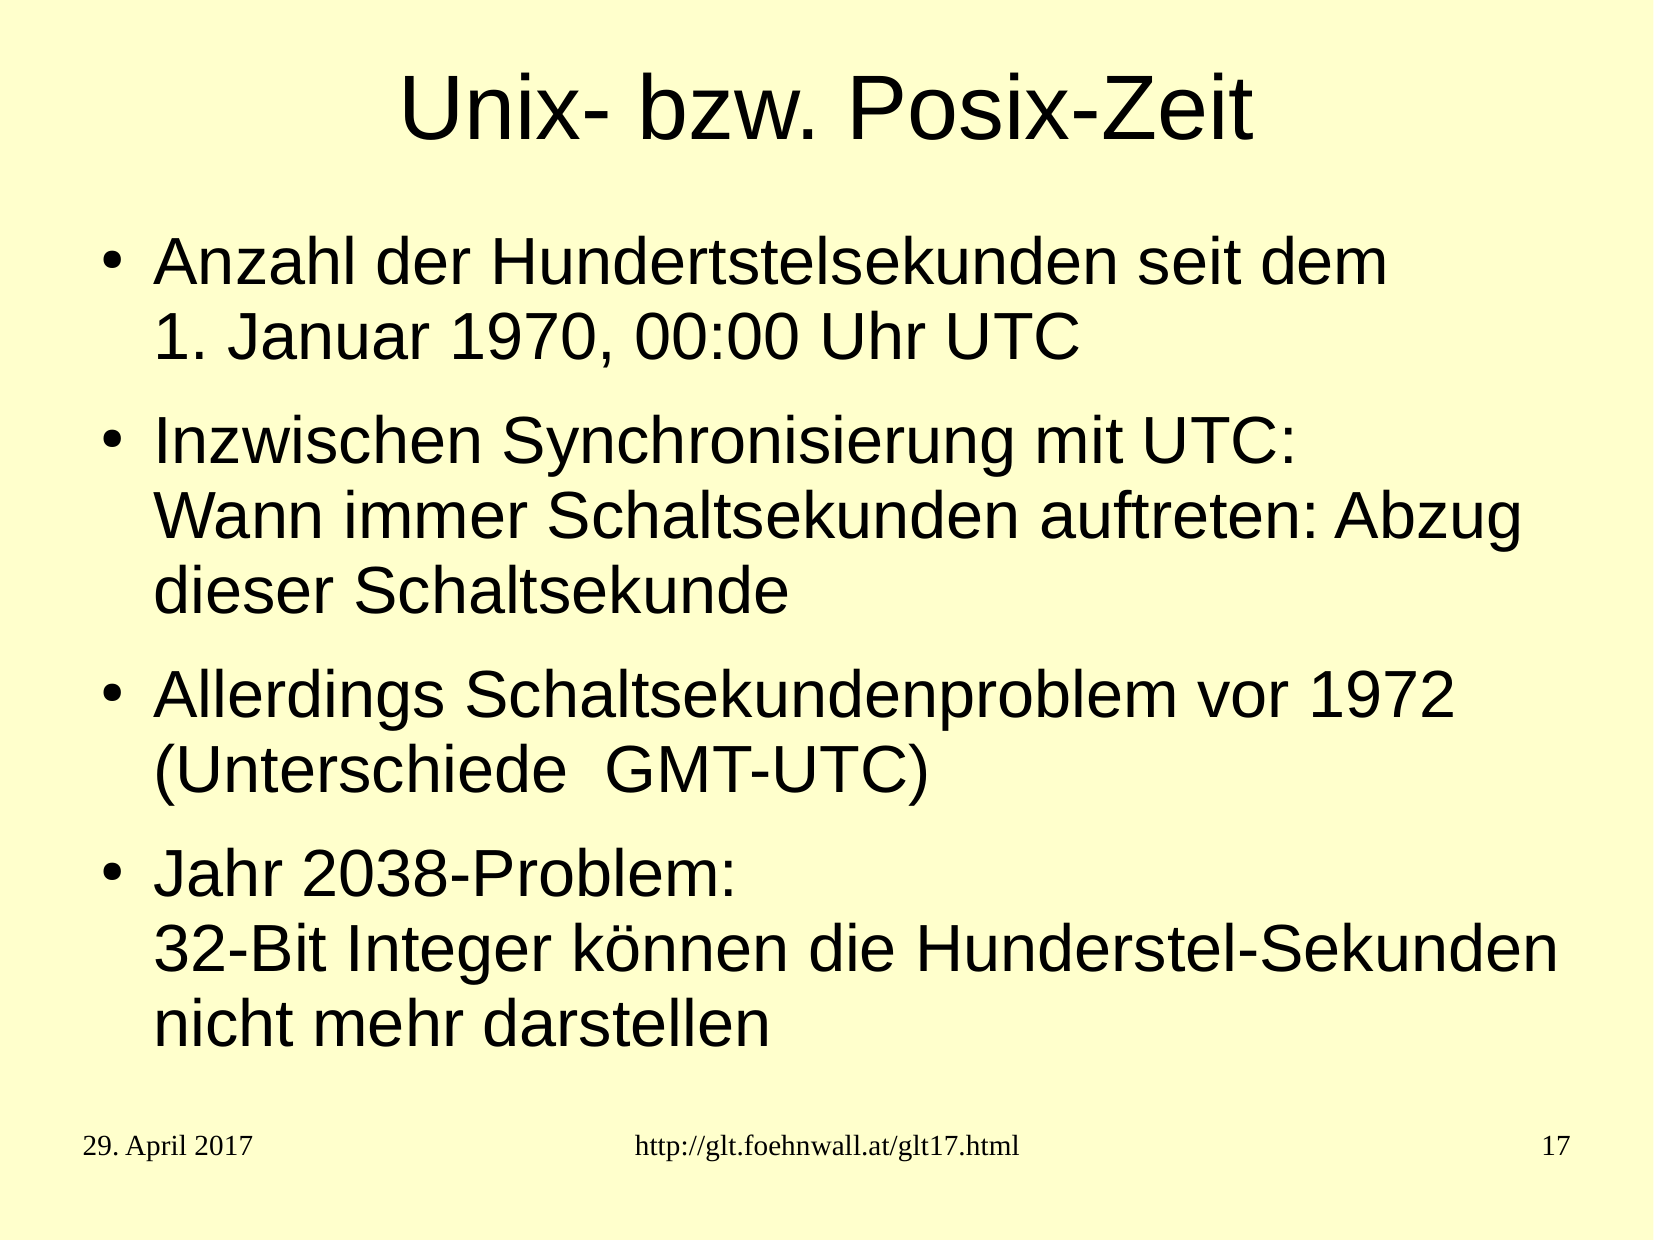

# Unix- bzw. Posix-Zeit
Anzahl der Hundertstelsekunden seit dem
1. Januar 1970, 00:00 Uhr UTC
Inzwischen Synchronisierung mit UTC:
Wann immer Schaltsekunden auftreten: Abzug dieser Schaltsekunde
Allerdings Schaltsekundenproblem vor 1972 (Unterschiede GMT-UTC)
Jahr 2038-Problem:
32-Bit Integer können die Hunderstel-Sekunden nicht mehr darstellen
29. April 2017
http://glt.foehnwall.at/glt17.html
17